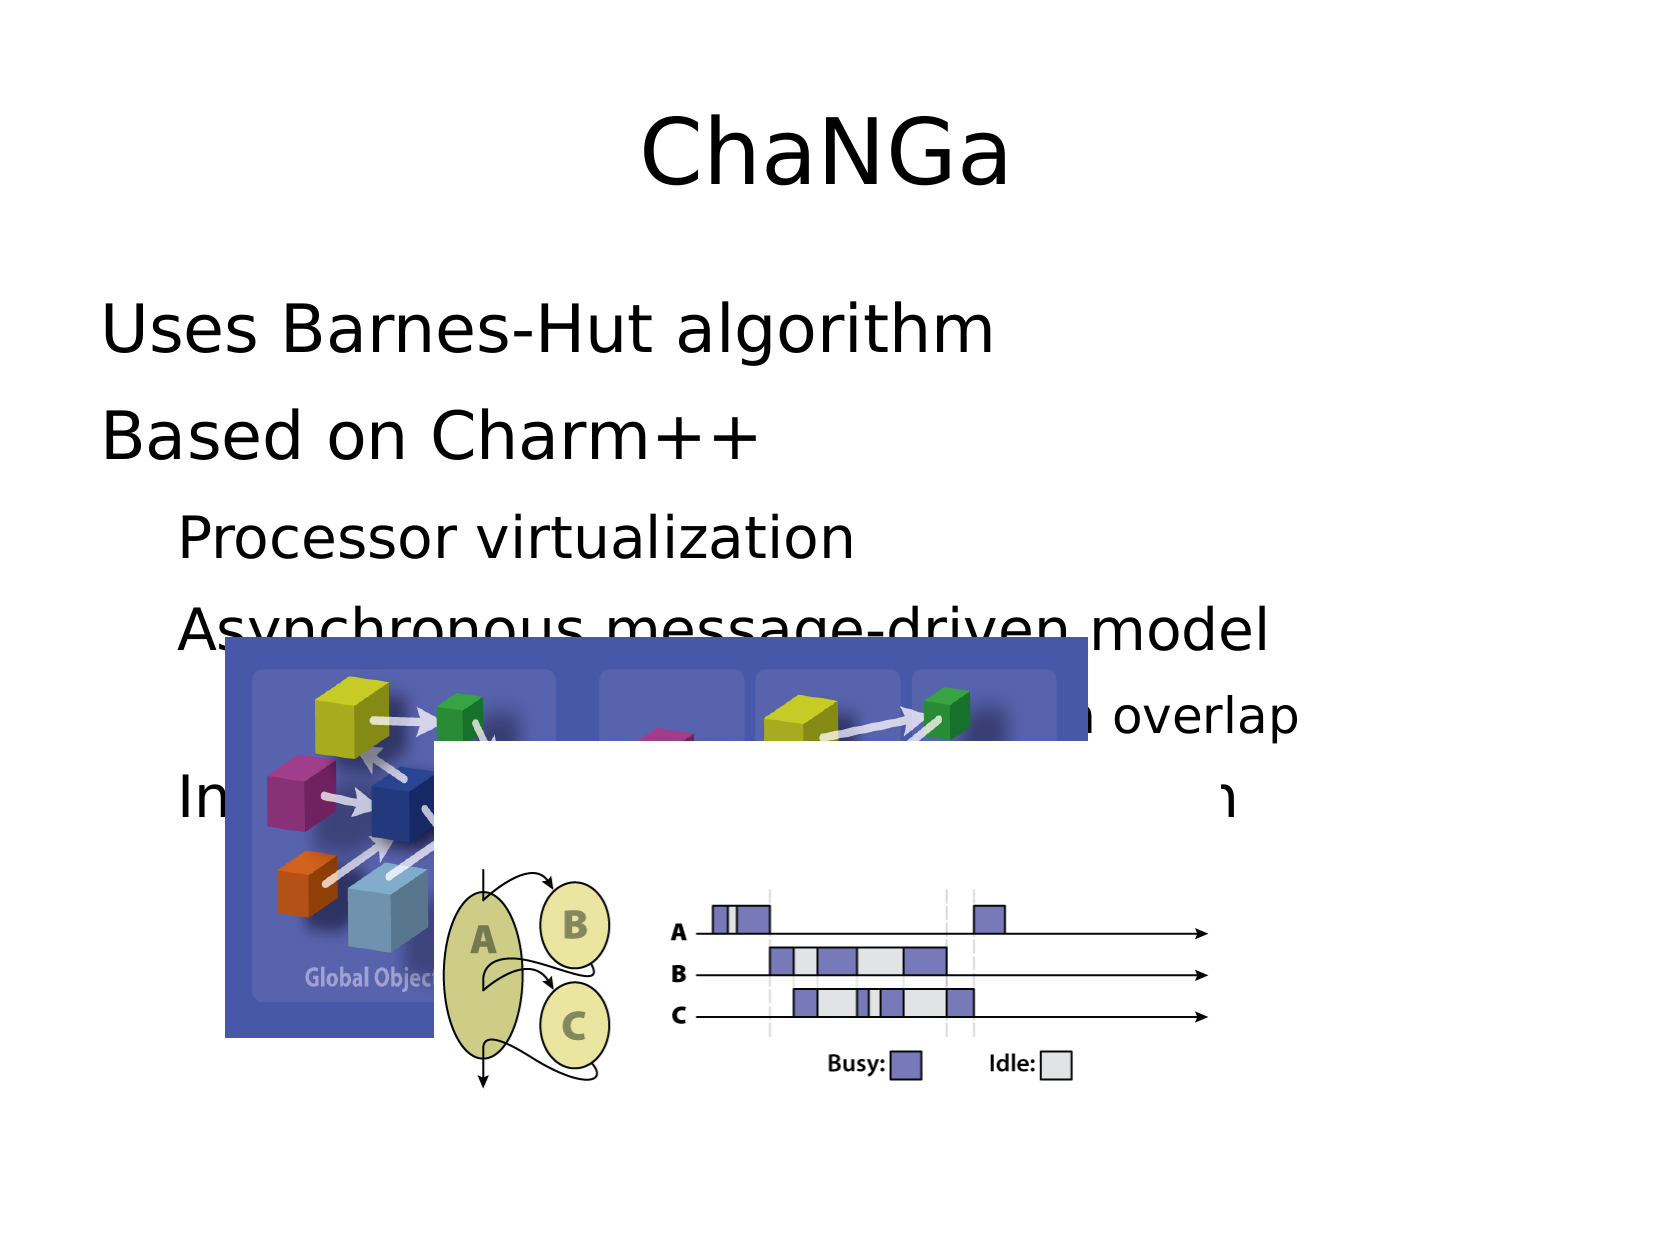

# ChaNGa
Uses Barnes-Hut algorithm
Based on Charm++
Processor virtualization
Asynchronous message-driven model
Computation and communication overlap
Intelligent, adaptive runtime system
Load balancing